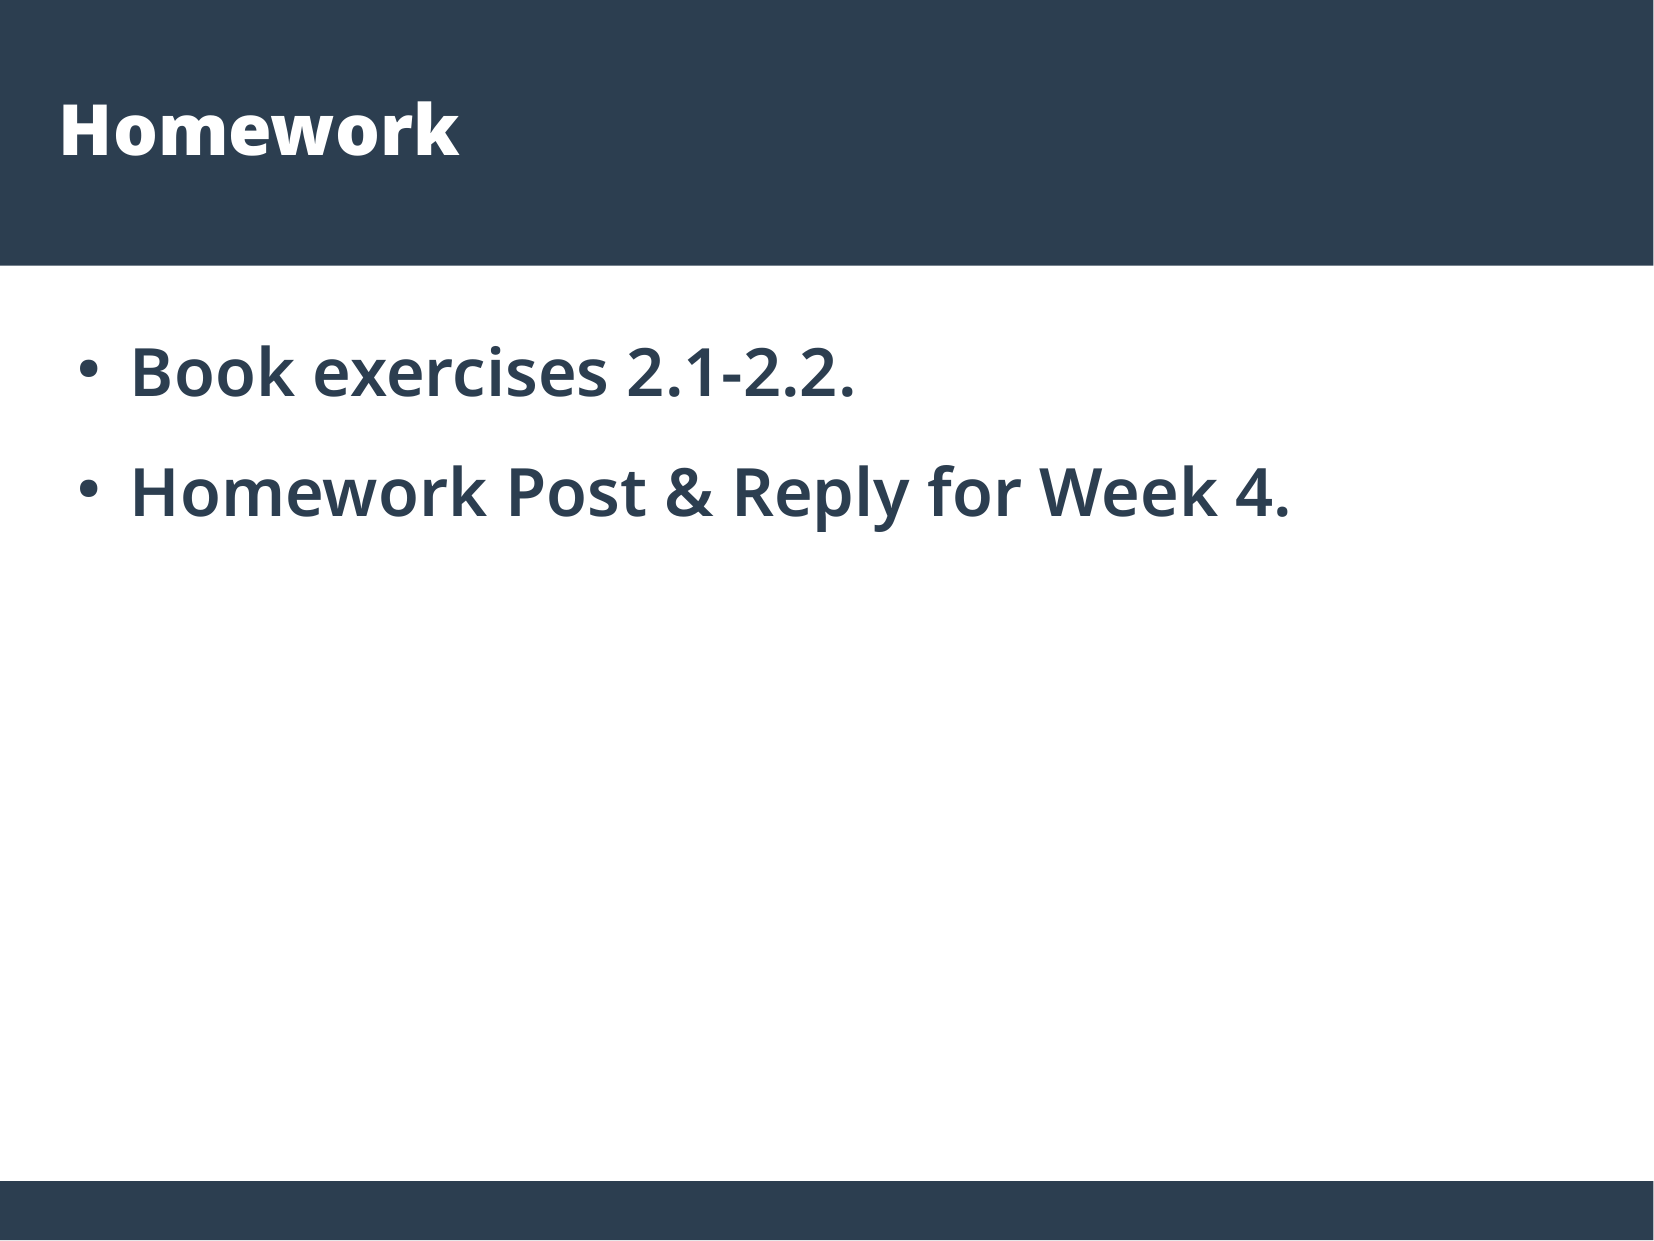

# Homework
Book exercises 2.1-2.2.
Homework Post & Reply for Week 4.